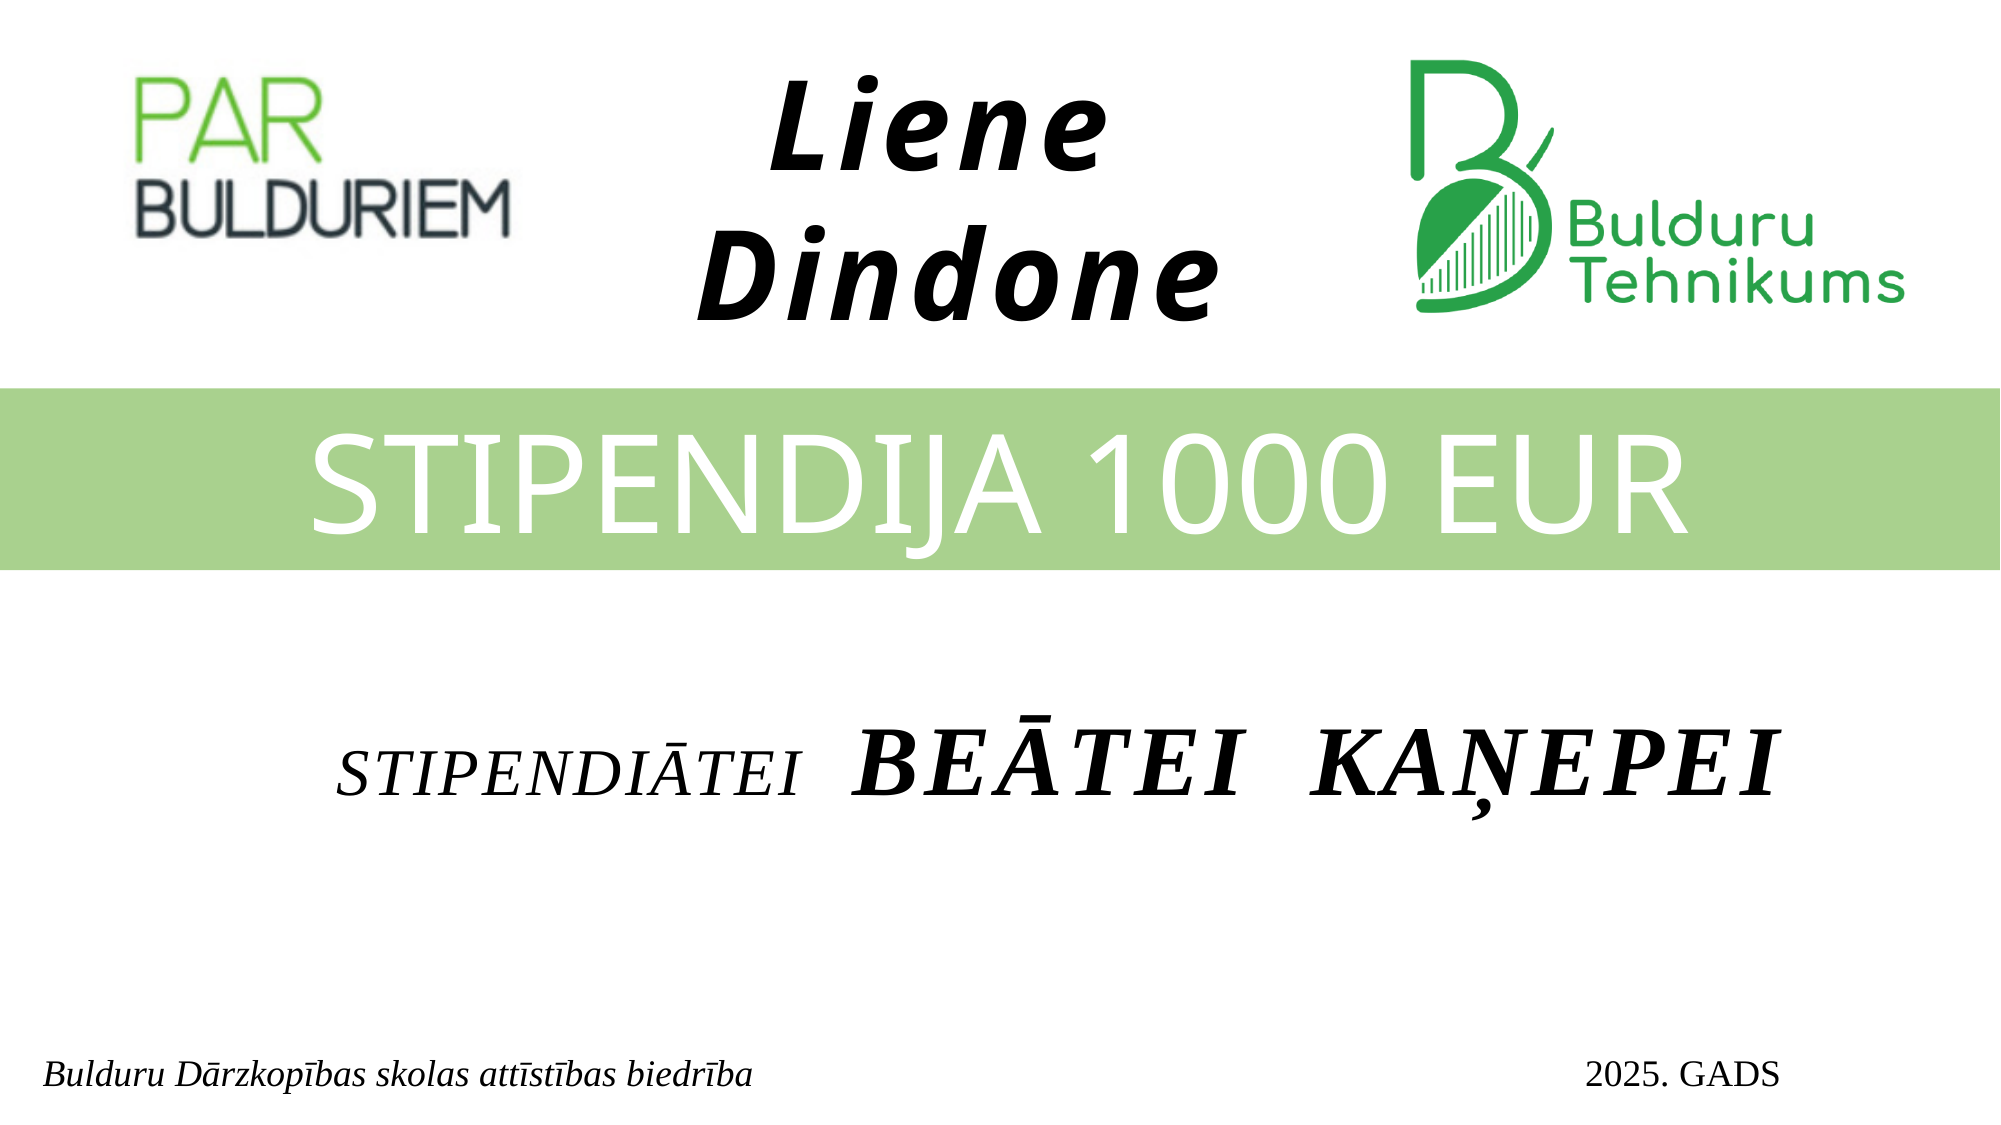

Liene
Dindone
STIPENDIJA 1000 EUR
STIPENDIĀTEI BEĀTEI KAŅEPEI
Bulduru Dārzkopības skolas attīstības biedrība
2025. GADS